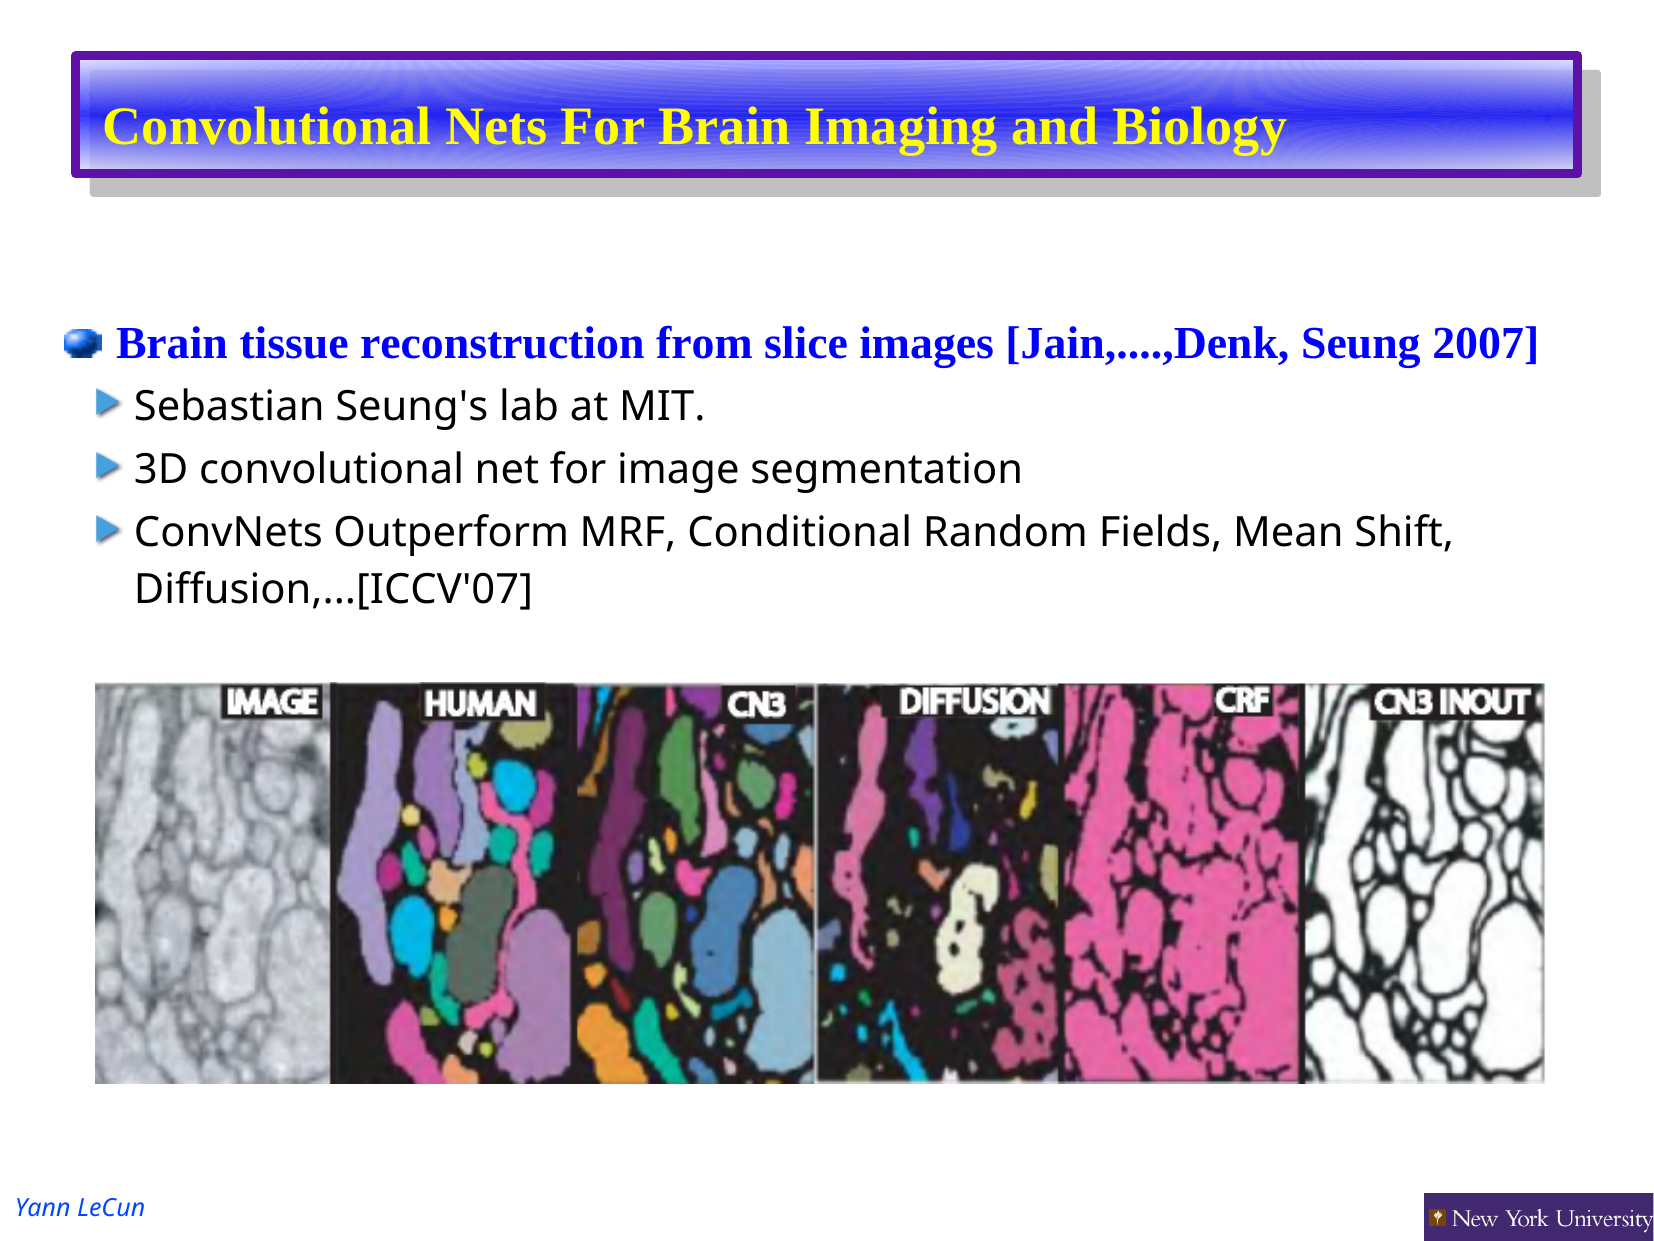

# Convolutional Nets For Brain Imaging and Biology
Brain tissue reconstruction from slice images [Jain,....,Denk, Seung 2007]
Sebastian Seung's lab at MIT.
3D convolutional net for image segmentation
ConvNets Outperform MRF, Conditional Random Fields, Mean Shift, Diffusion,...[ICCV'07]